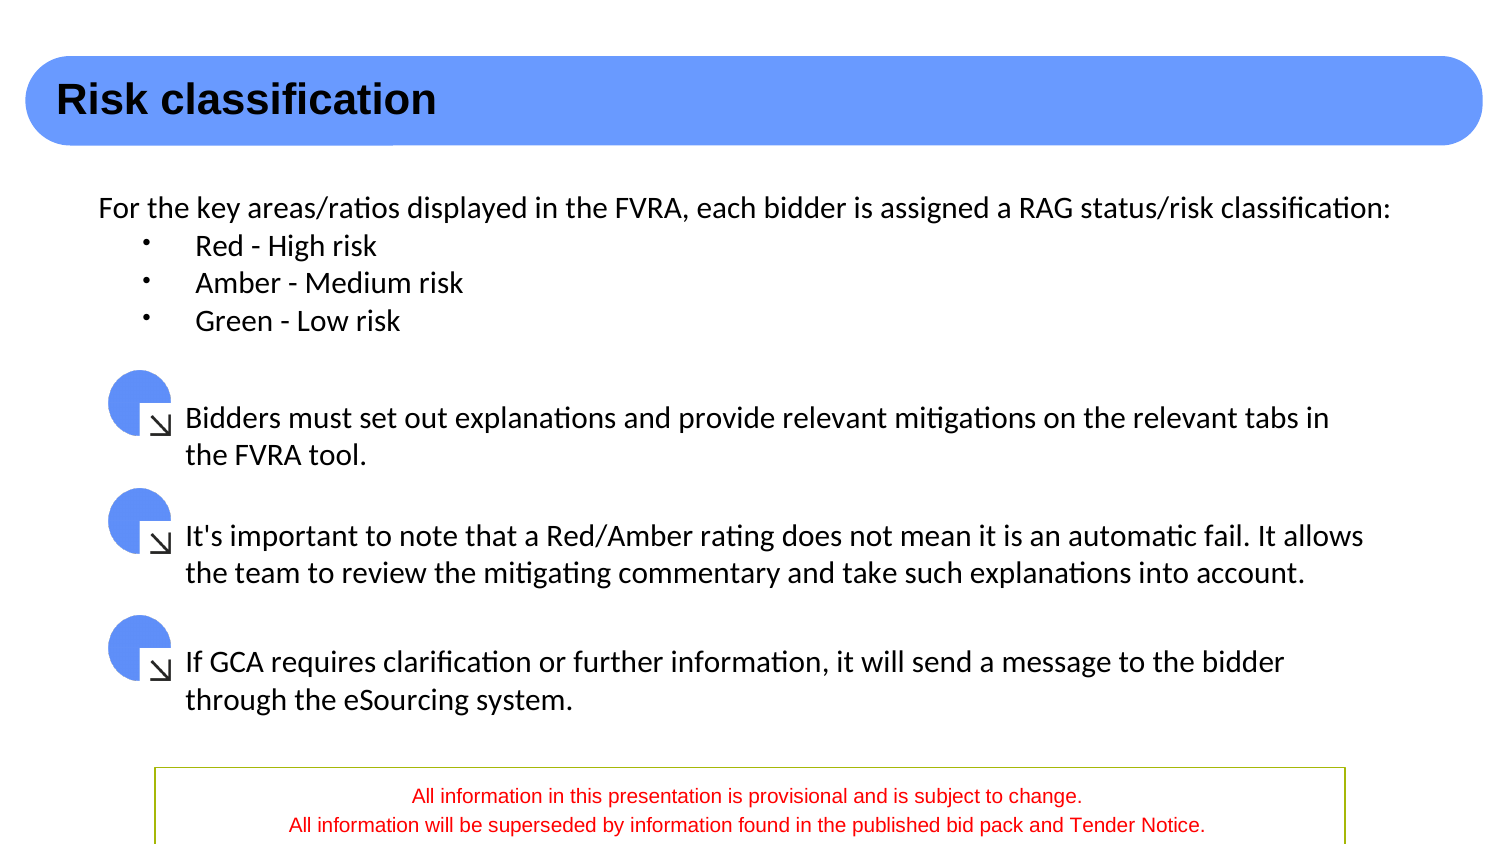

Risk classification
# For the key areas/ratios displayed in the FVRA, each bidder is assigned a RAG status/risk classification:
Red - High risk
Amber - Medium risk
Green - Low risk
Bidders must set out explanations and provide relevant mitigations on the relevant tabs in the FVRA tool.
It's important to note that a Red/Amber rating does not mean it is an automatic fail. It allows the team to review the mitigating commentary and take such explanations into account.
If GCA requires clarification or further information, it will send a message to the bidder through the eSourcing system.
All information in this presentation is provisional and is subject to change.
All information will be superseded by information found in the published bid pack and Tender Notice.